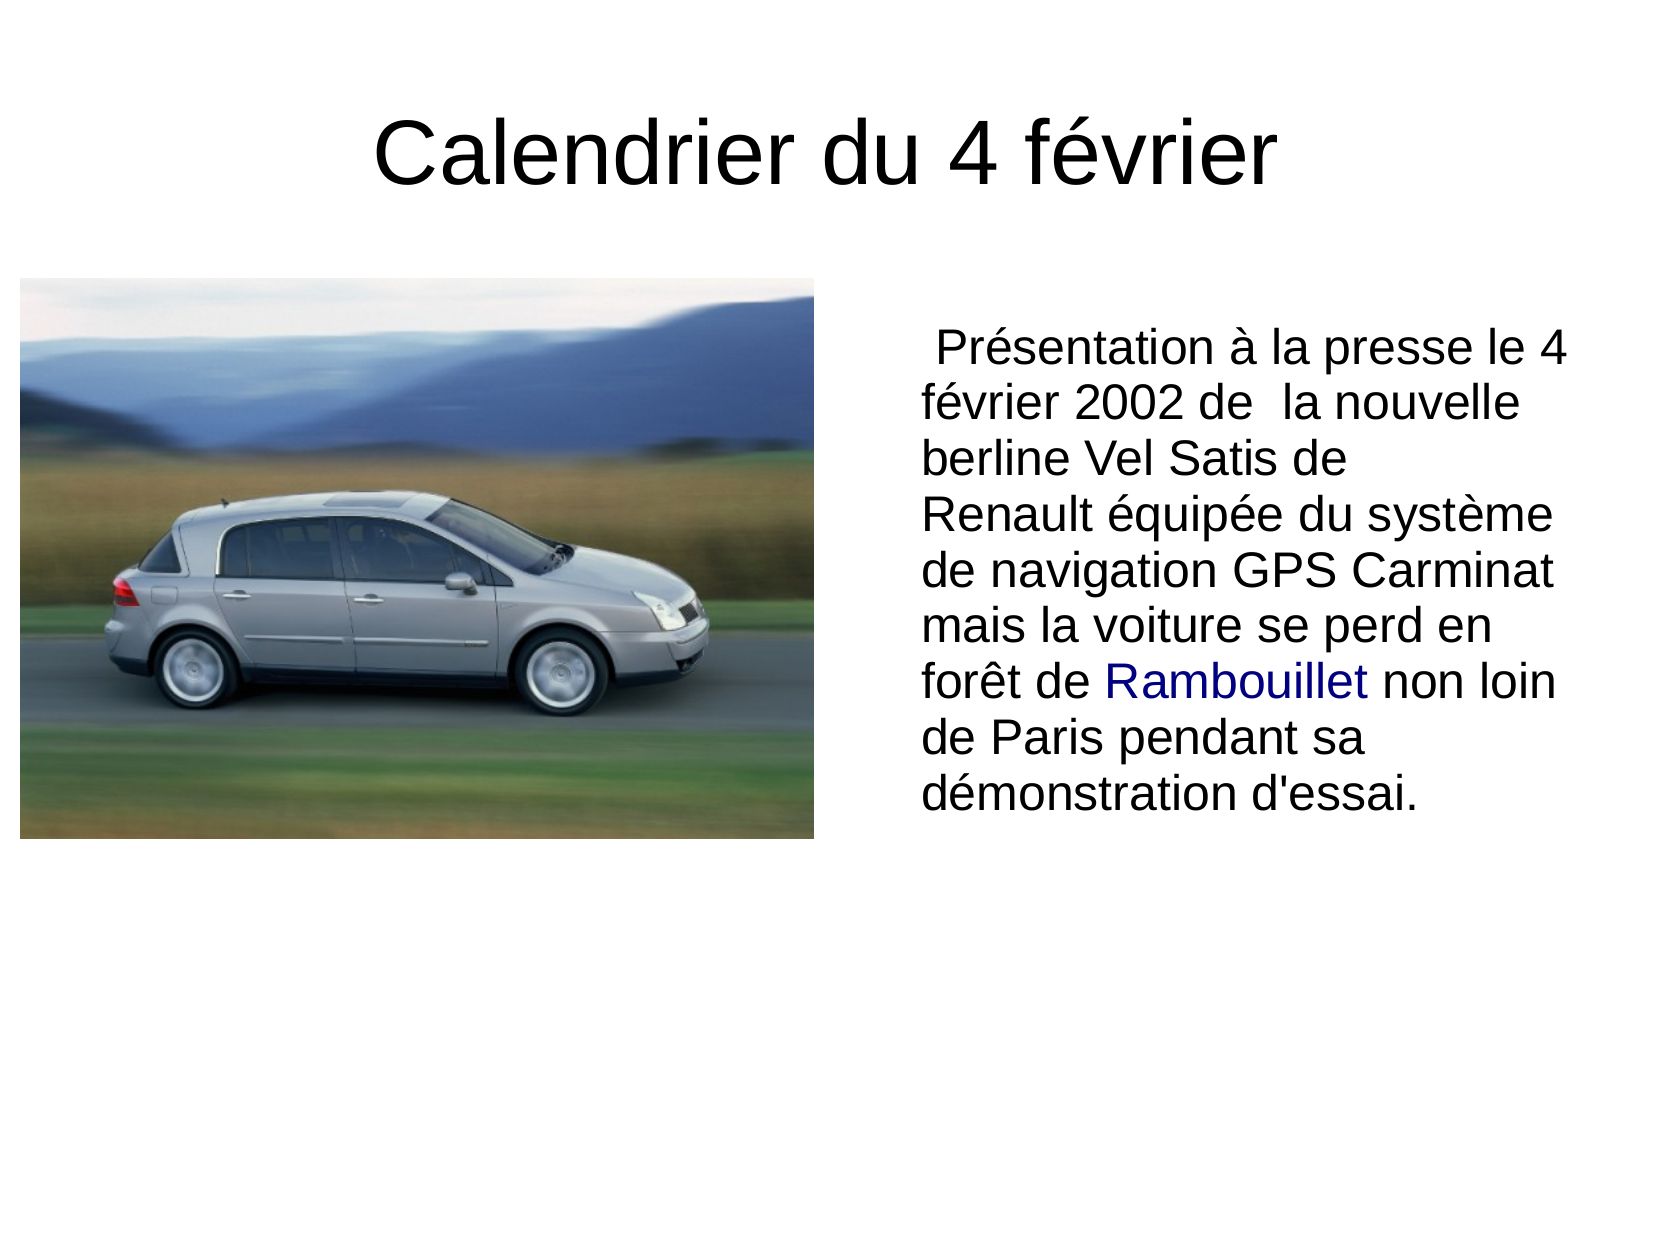

# Calendrier du 4 février
 Présentation à la presse le 4 février 2002 de la nouvelle berline Vel Satis de Renault équipée du système de navigation GPS Carminat  mais la voiture se perd en forêt de Rambouillet non loin de Paris pendant sa démonstration d'essai.